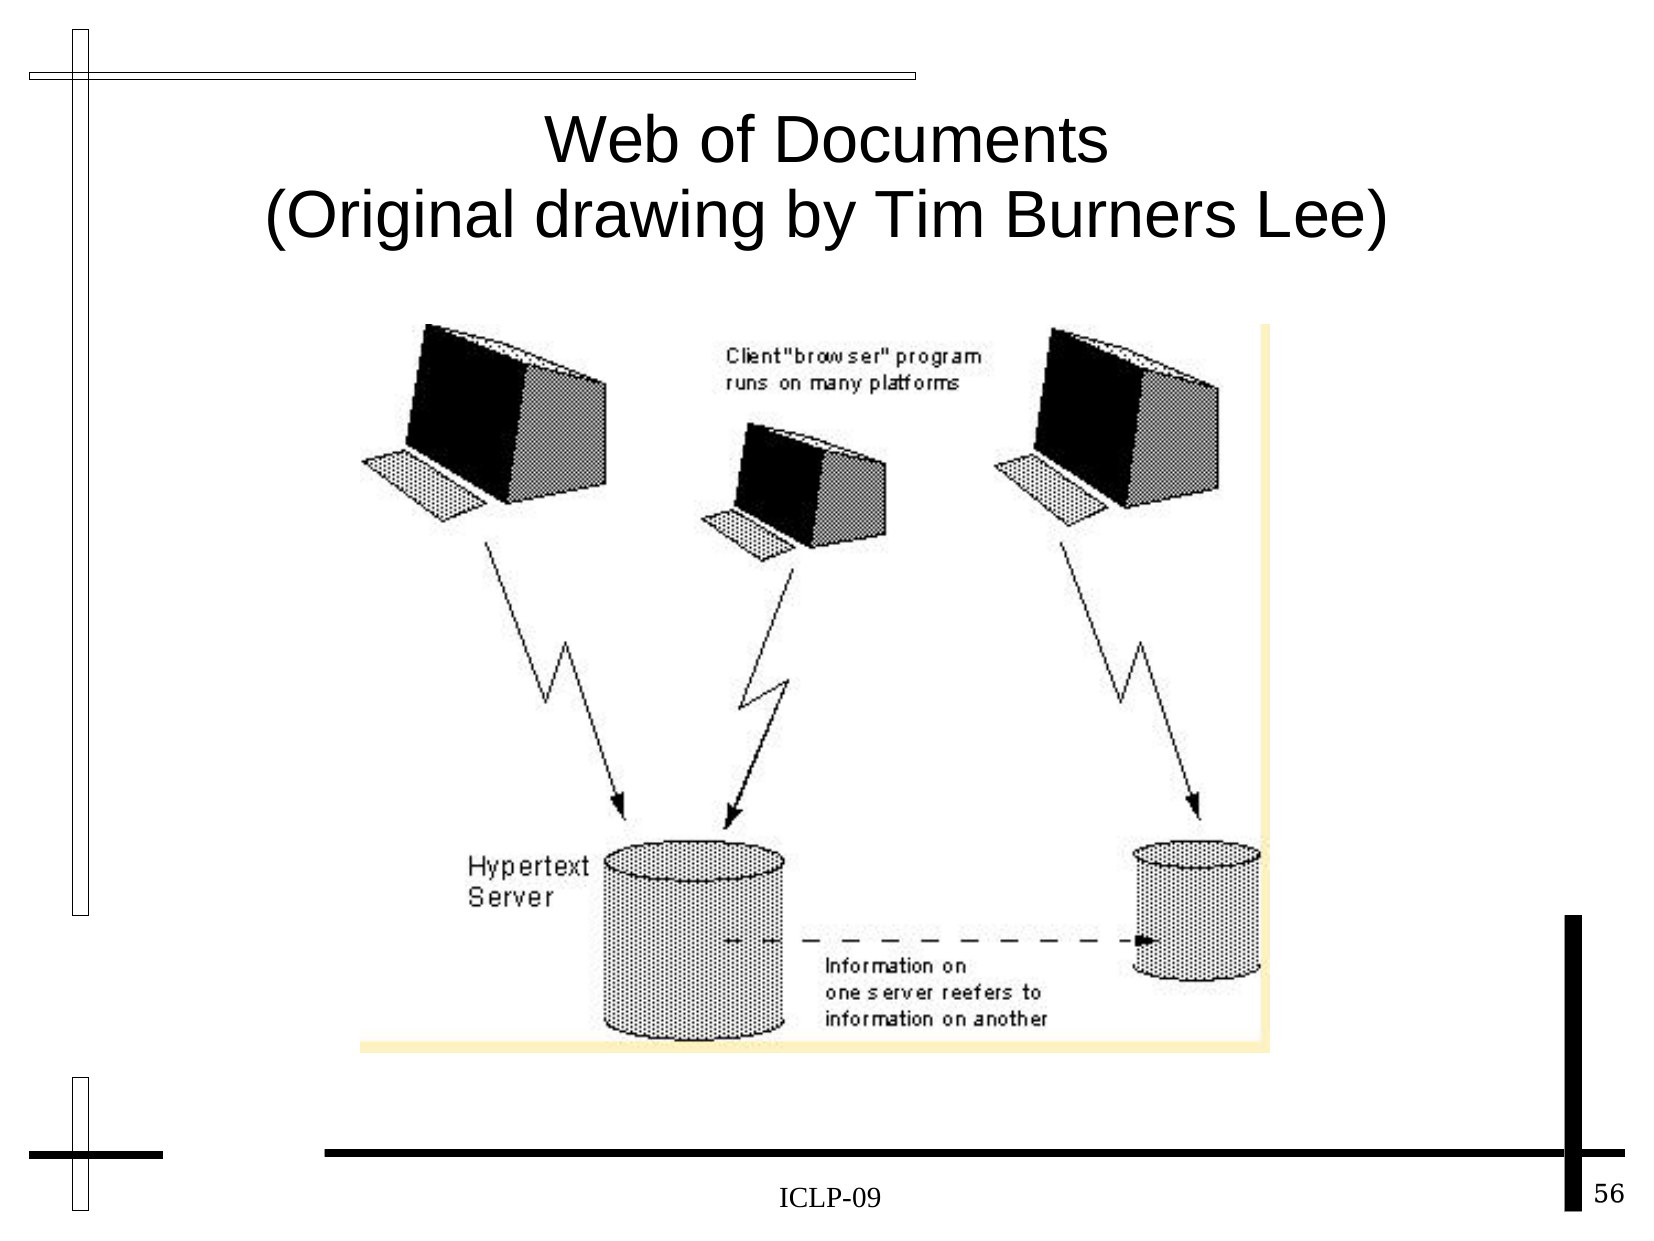

# Web of Documents (Original drawing by Tim Burners Lee)